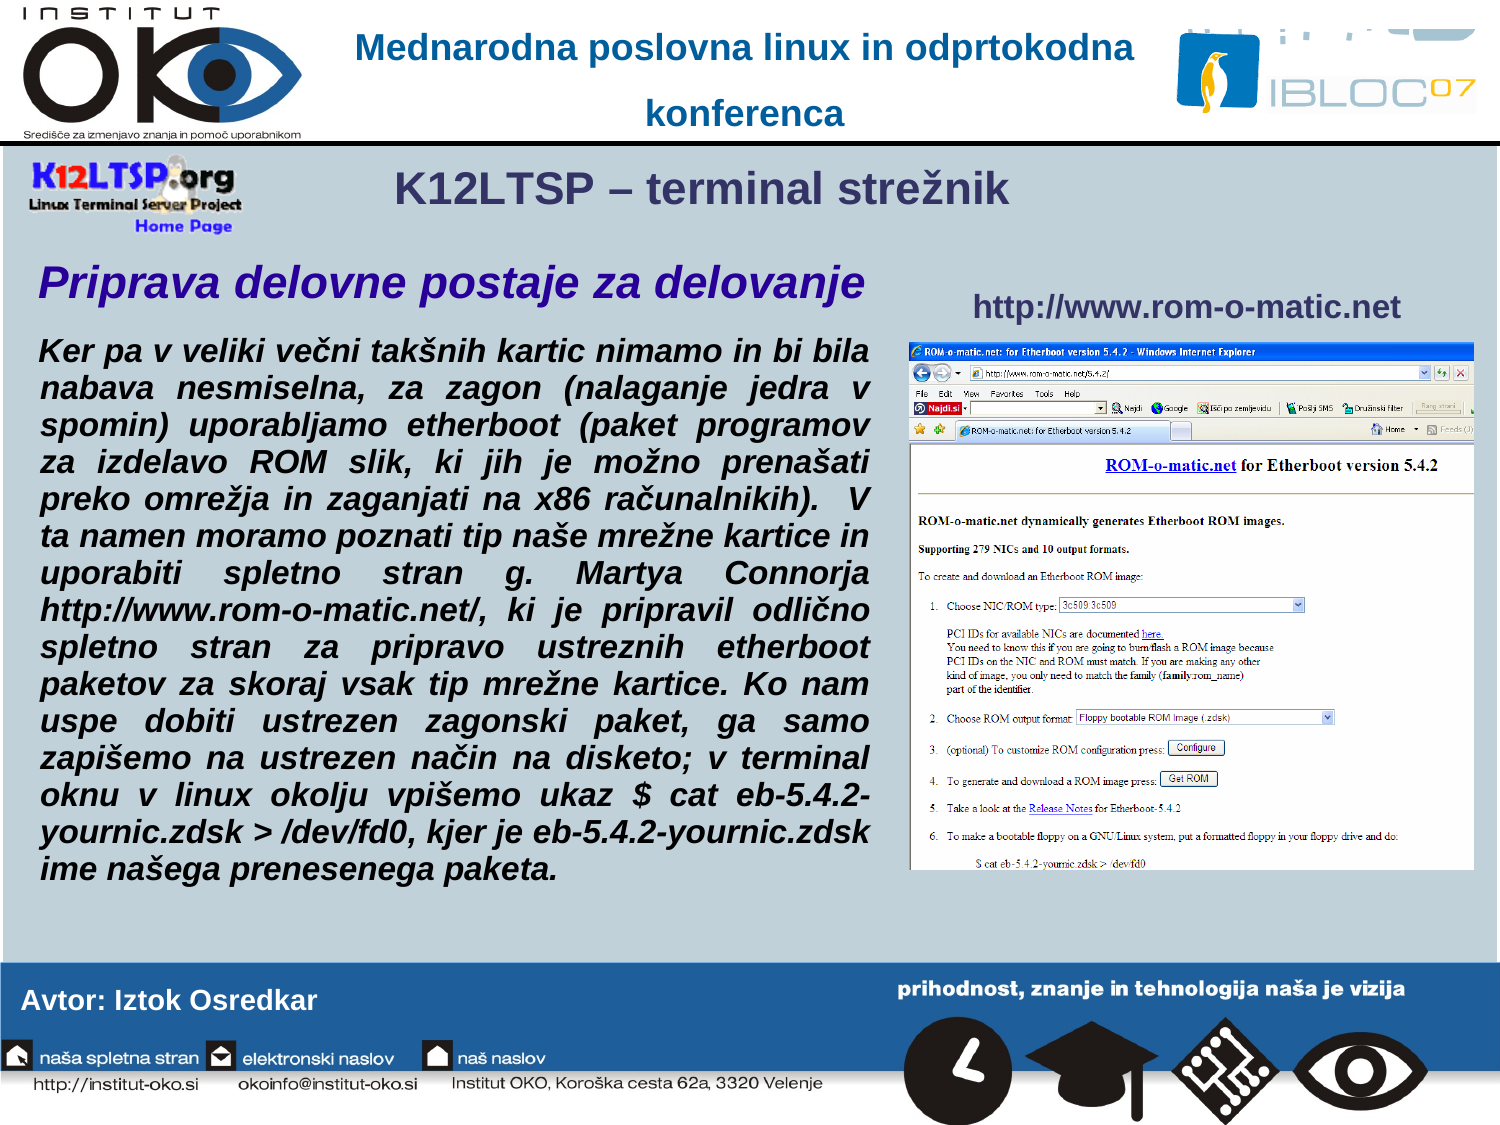

Mednarodna poslovna linux in odprtokodna
konferenca
Avtor: Iztok Osredkar
K12LTSP – terminal strežnik
# Priprava delovne postaje za delovanje
http://www.rom-o-matic.net
Ker pa v veliki večni takšnih kartic nimamo in bi bila nabava nesmiselna, za zagon (nalaganje jedra v spomin) uporabljamo etherboot (paket programov za izdelavo ROM slik, ki jih je možno prenašati preko omrežja in zaganjati na x86 računalnikih). V ta namen moramo poznati tip naše mrežne kartice in uporabiti spletno stran g. Martya Connorja http://www.rom-o-matic.net/, ki je pripravil odlično spletno stran za pripravo ustreznih etherboot paketov za skoraj vsak tip mrežne kartice. Ko nam uspe dobiti ustrezen zagonski paket, ga samo zapišemo na ustrezen način na disketo; v terminal oknu v linux okolju vpišemo ukaz $ cat eb-5.4.2-yournic.zdsk > /dev/fd0, kjer je eb-5.4.2-yournic.zdsk ime našega prenesenega paketa.